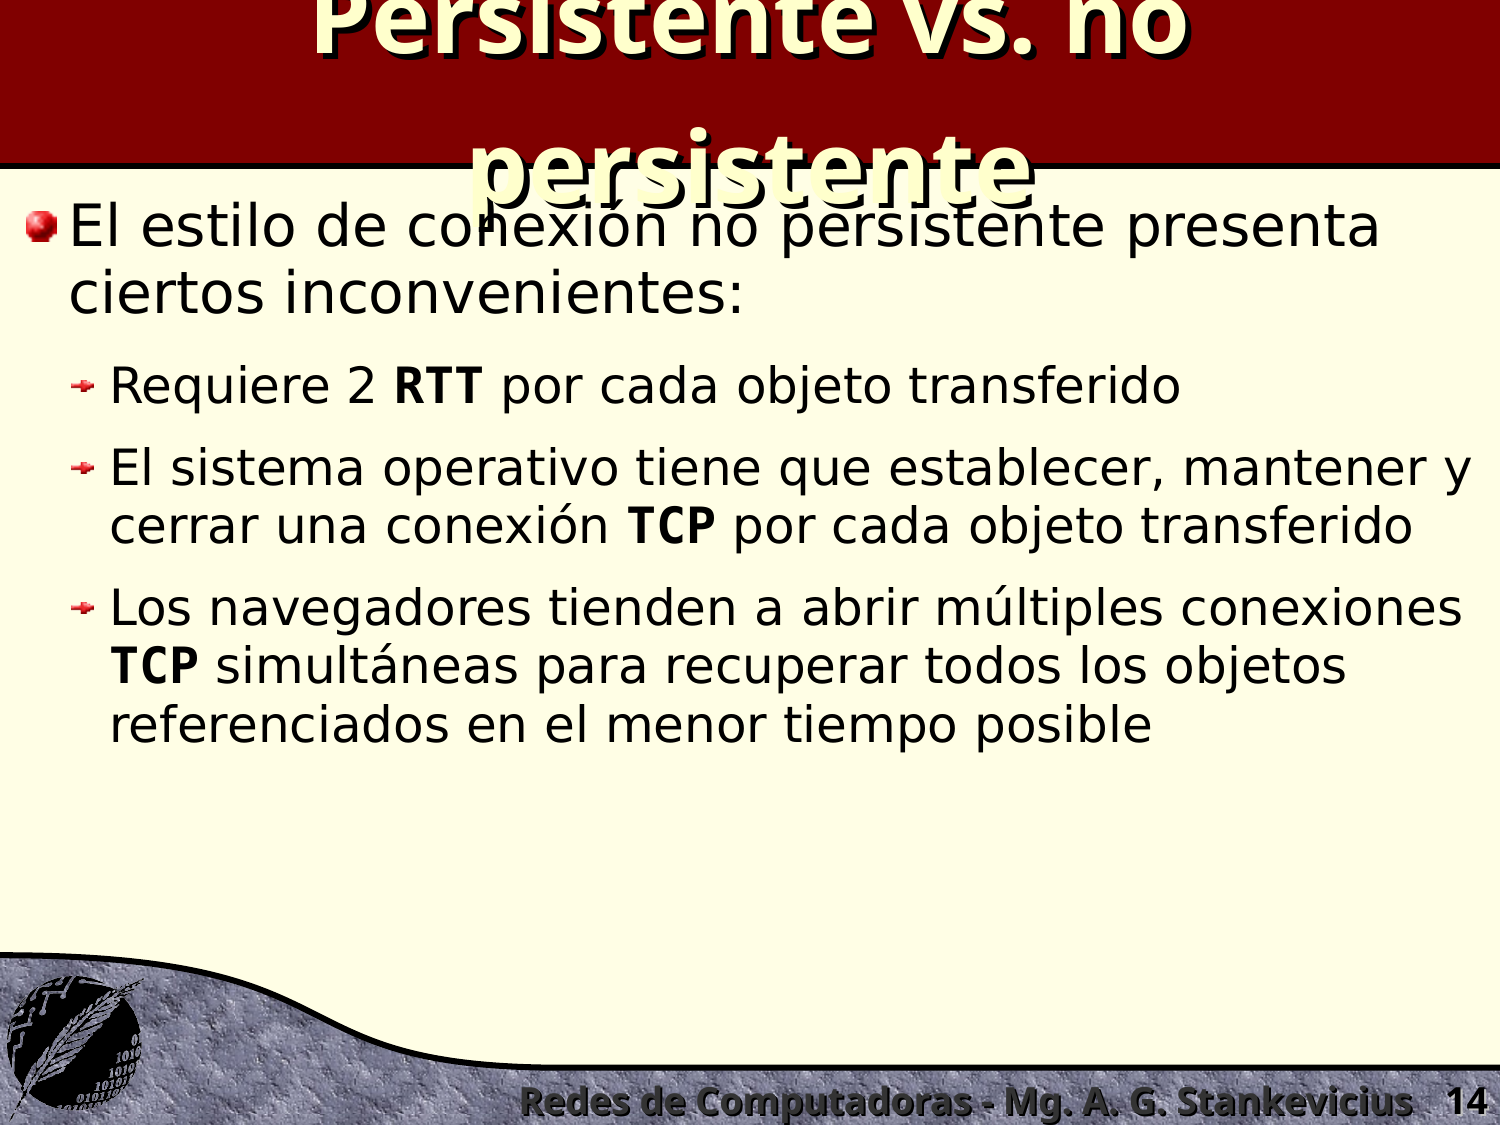

# Persistente vs. no persistente
El estilo de conexión no persistente presenta ciertos inconvenientes:
Requiere 2 RTT por cada objeto transferido
El sistema operativo tiene que establecer, mantener y cerrar una conexión TCP por cada objeto transferido
Los navegadores tienden a abrir múltiples conexiones TCP simultáneas para recuperar todos los objetos referenciados en el menor tiempo posible
14